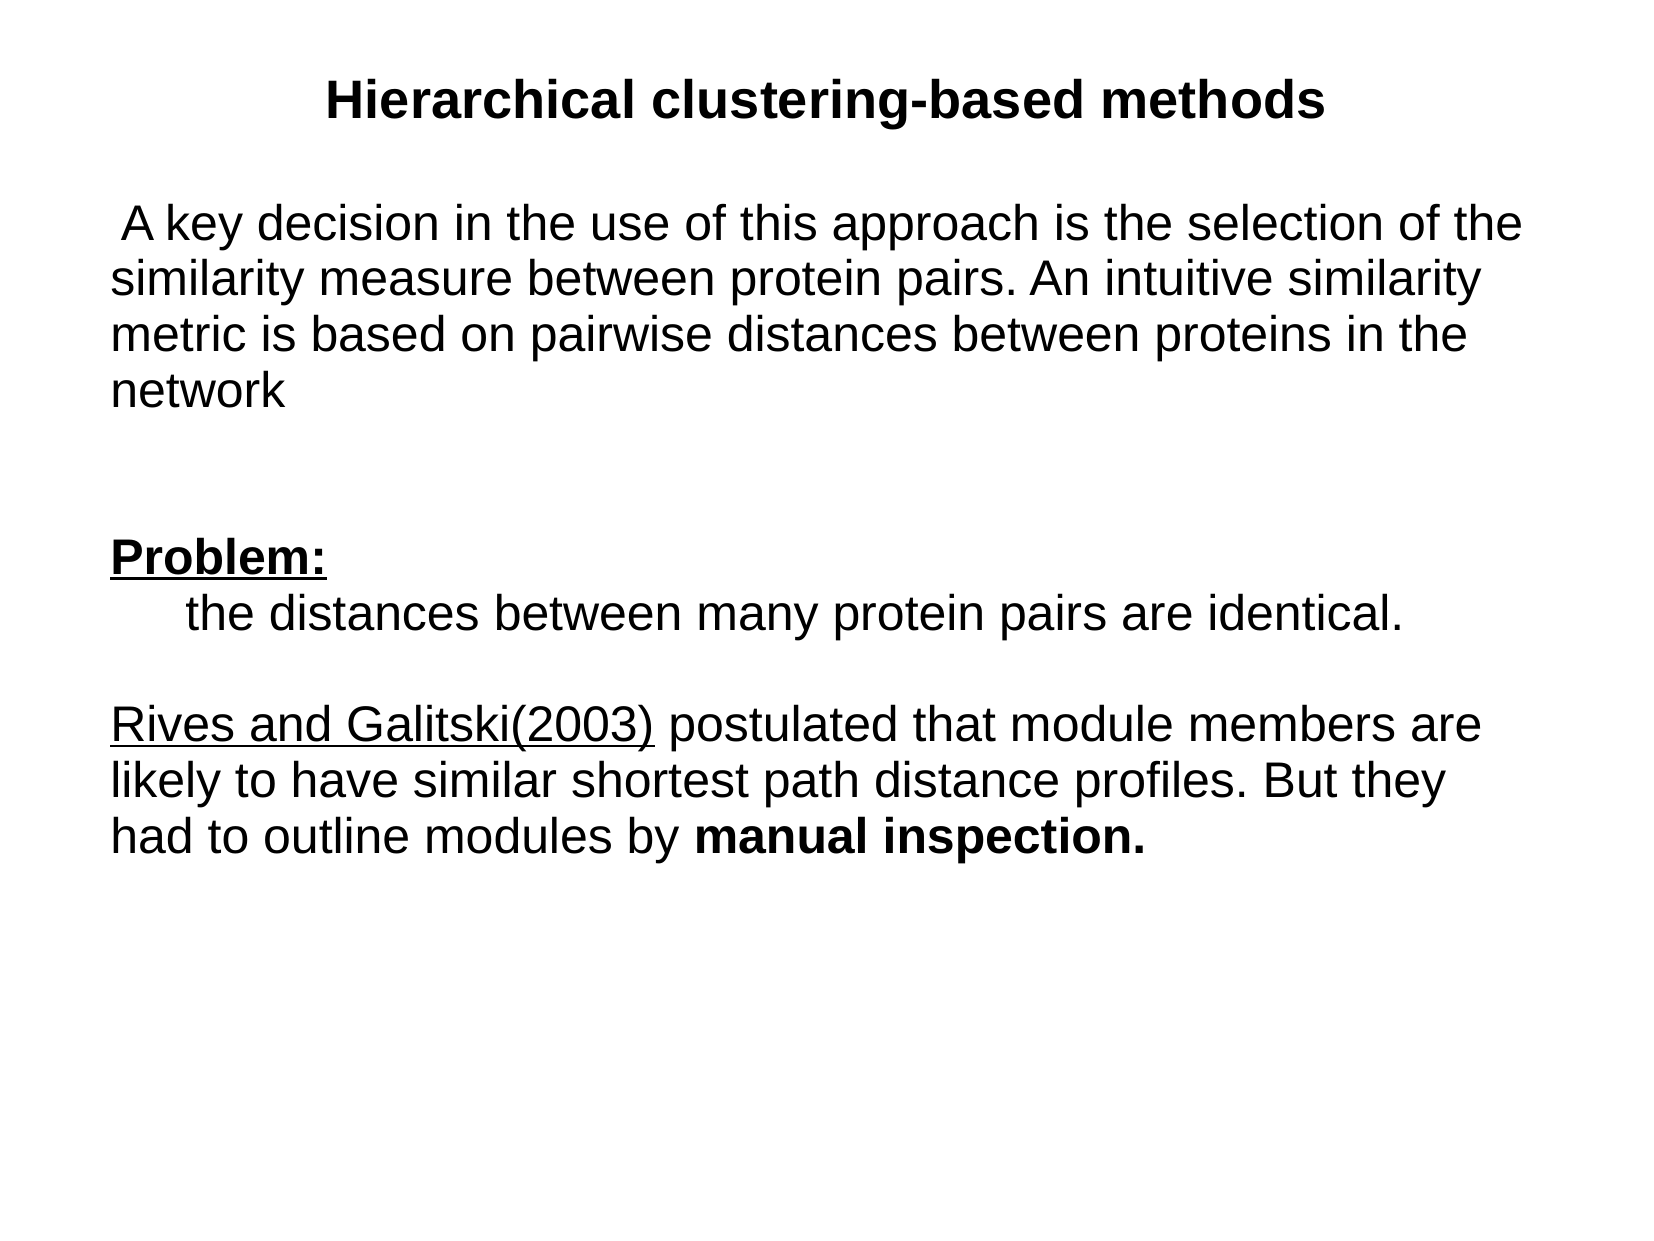

Hierarchical clustering-based methods
 A key decision in the use of this approach is the selection of the similarity measure between protein pairs. An intuitive similarity metric is based on pairwise distances between proteins in the network
Problem:
	the distances between many protein pairs are identical.
Rives and Galitski(2003) postulated that module members are likely to have similar shortest path distance profiles. But they had to outline modules by manual inspection.